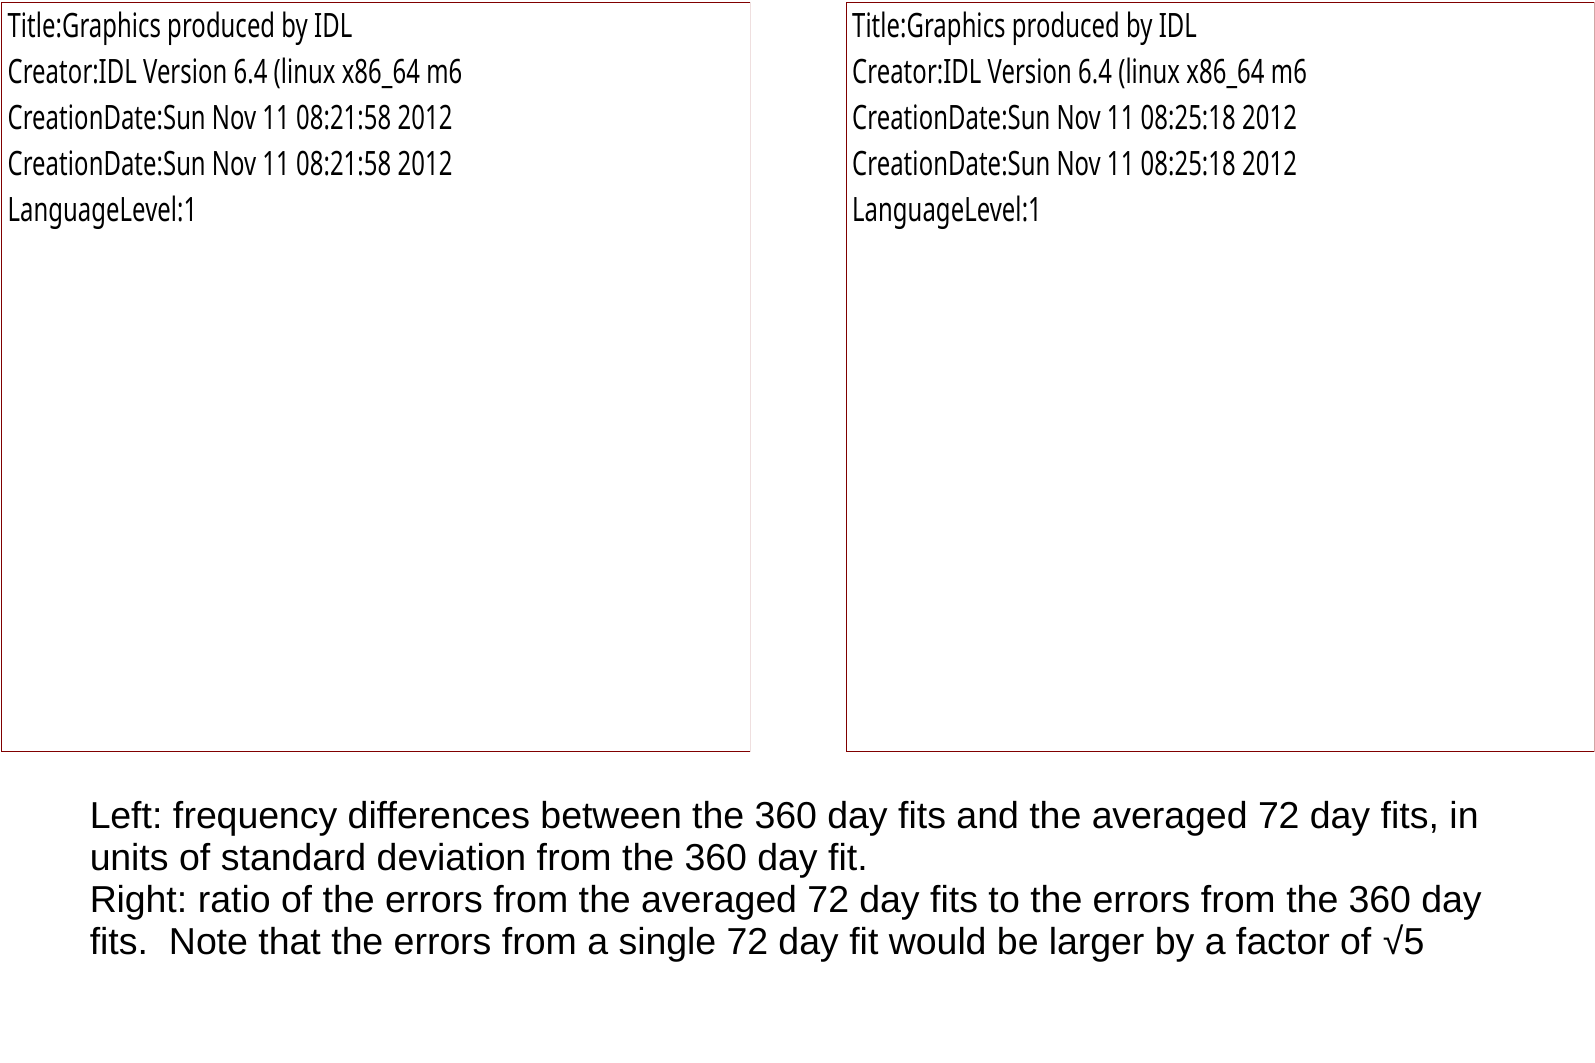

Left: frequency differences between the 360 day fits and the averaged 72 day fits, in units of standard deviation from the 360 day fit.
Right: ratio of the errors from the averaged 72 day fits to the errors from the 360 day fits. Note that the errors from a single 72 day fit would be larger by a factor of √5